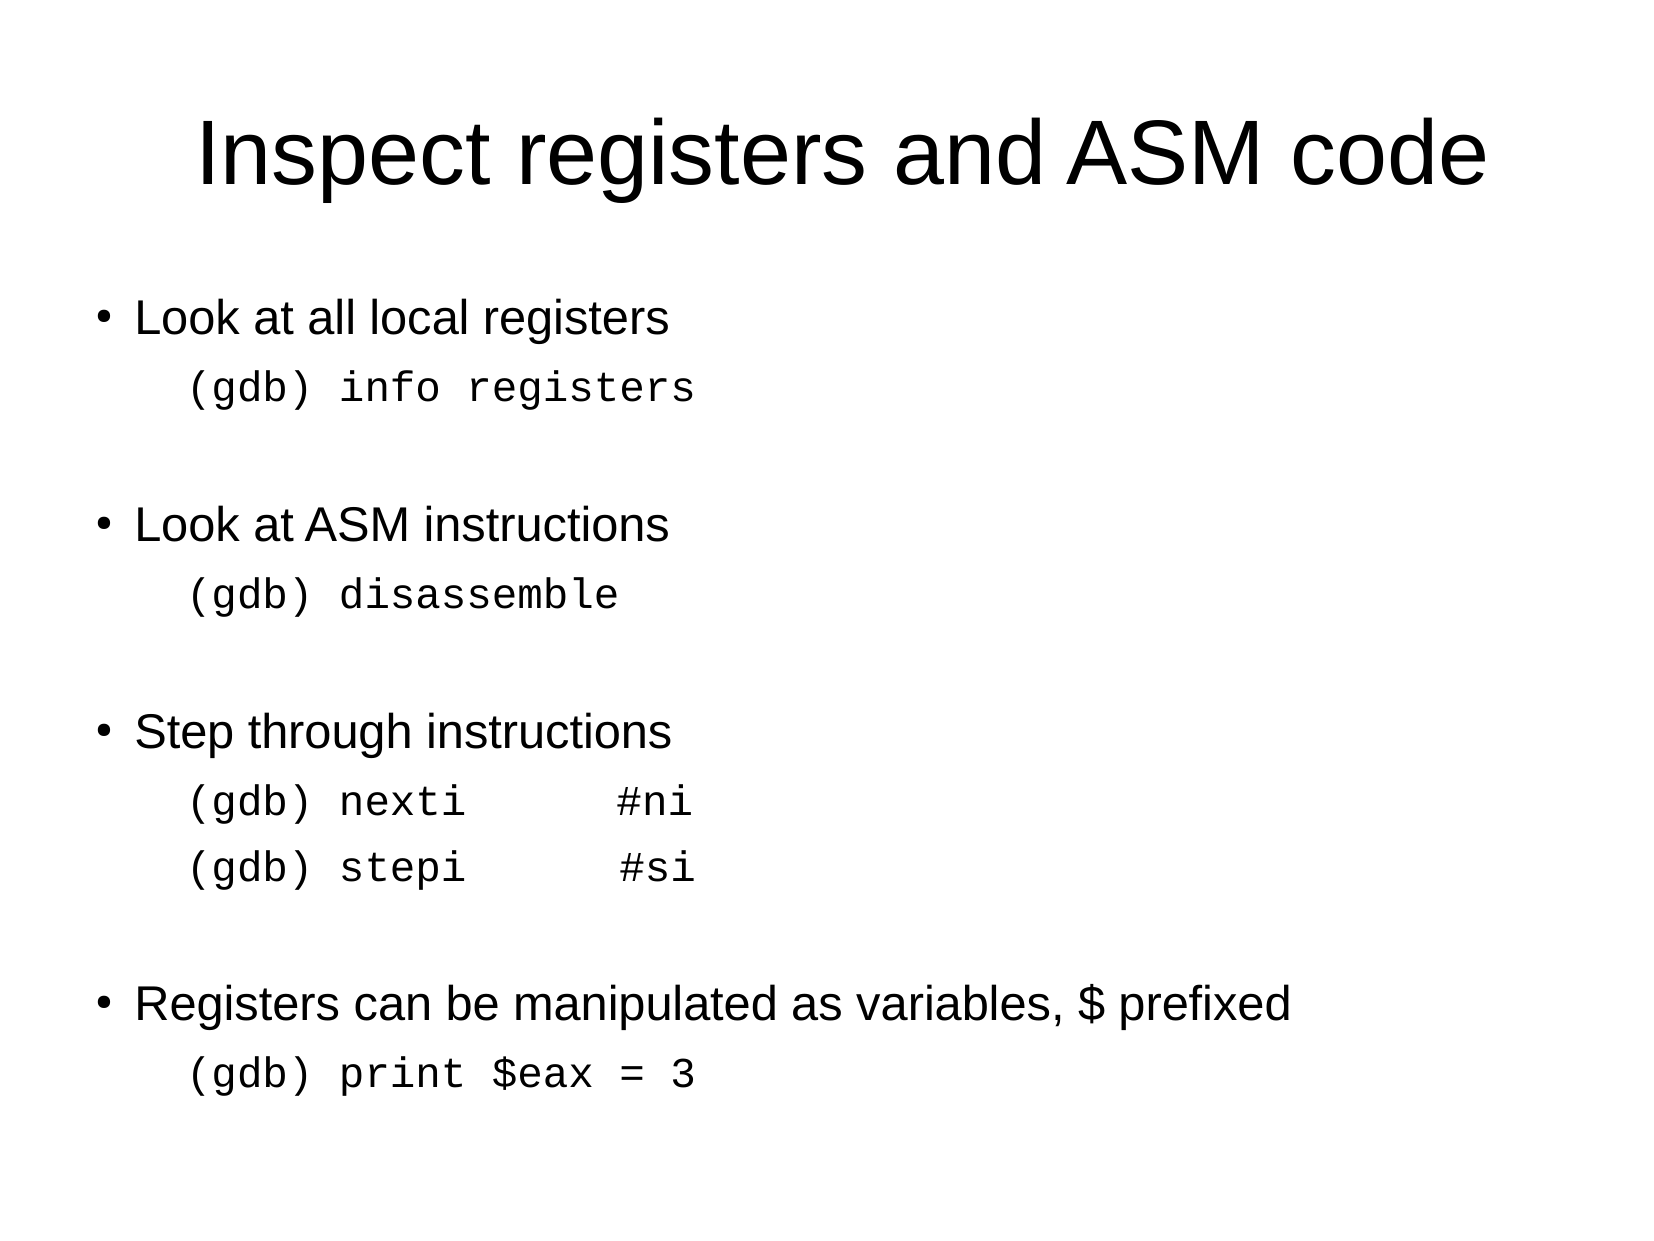

# Inspect registers and ASM code
Look at all local registers
(gdb) info registers
Look at ASM instructions
(gdb) disassemble
Step through instructions
(gdb) nexti					 #ni
(gdb) stepi #si
Registers can be manipulated as variables, $ prefixed
(gdb) print $eax = 3